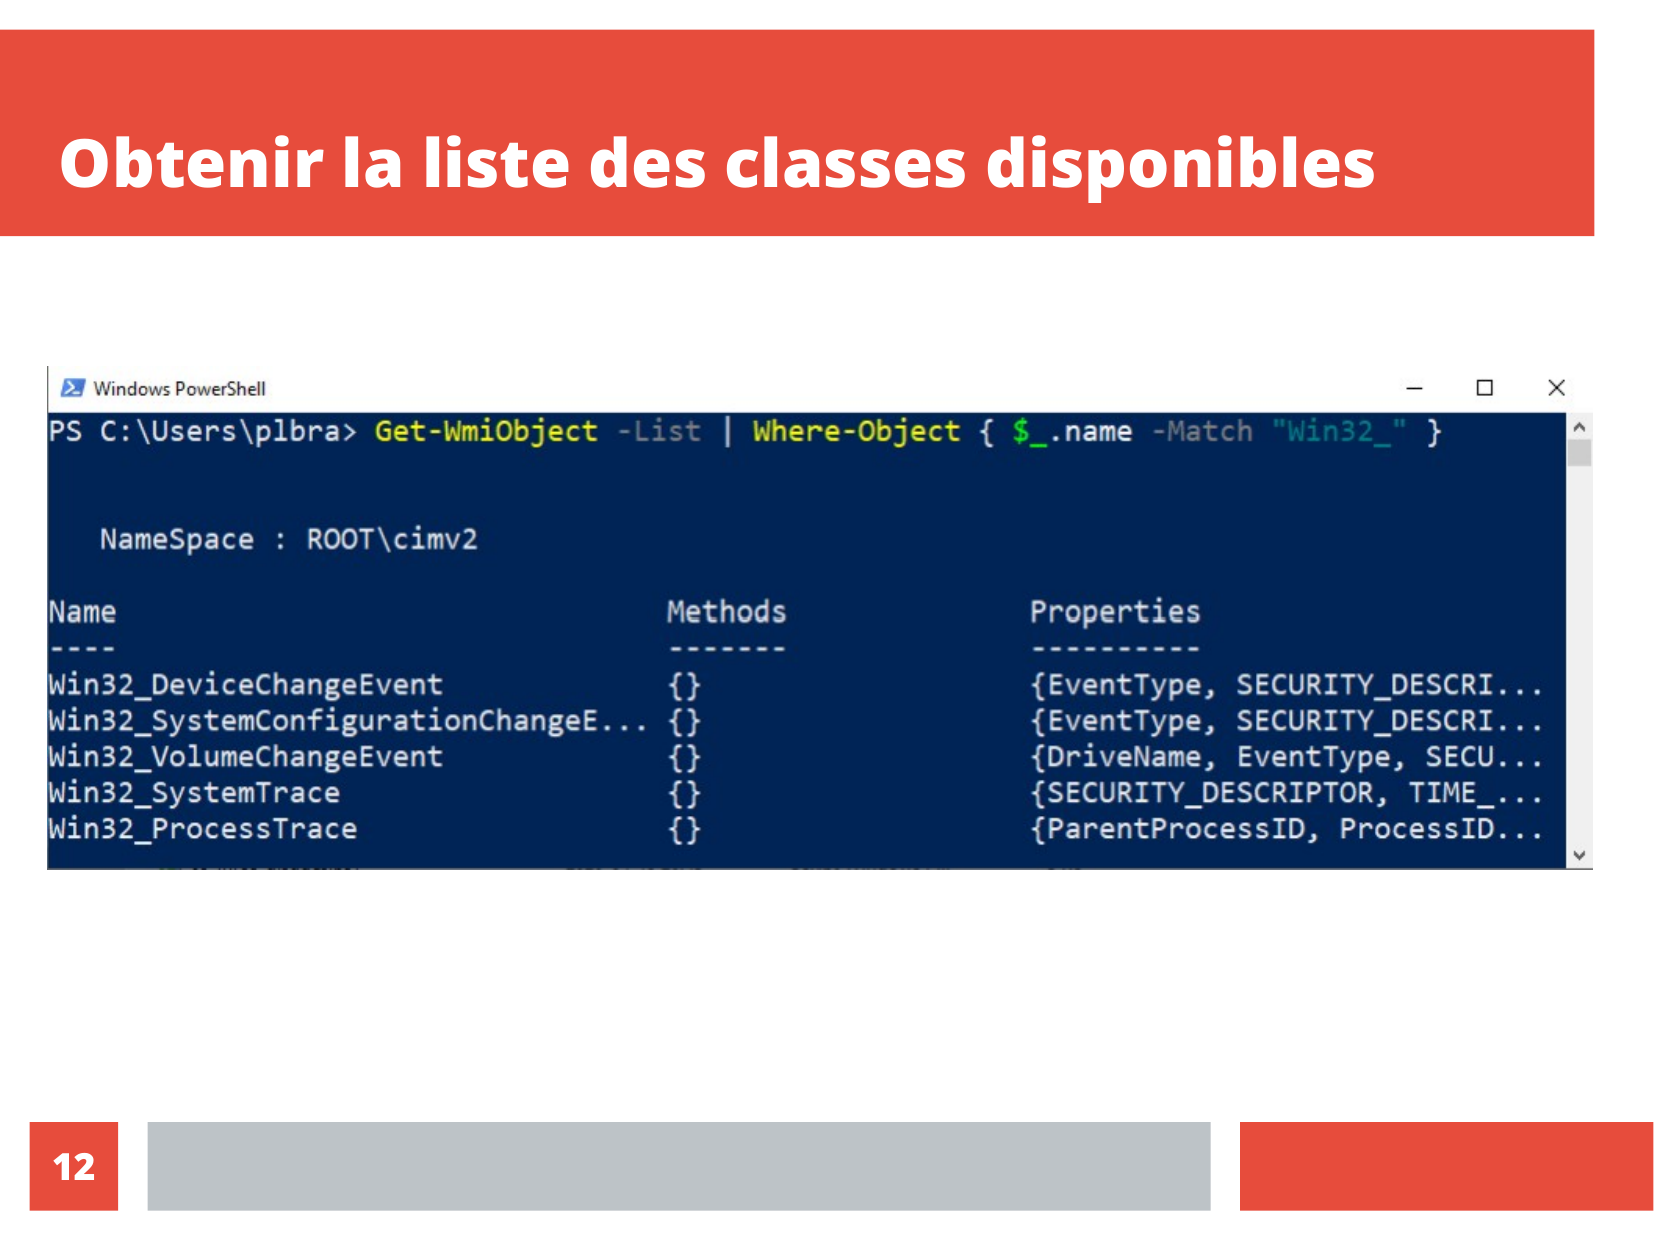

# Obtenir la liste des classes disponibles
12